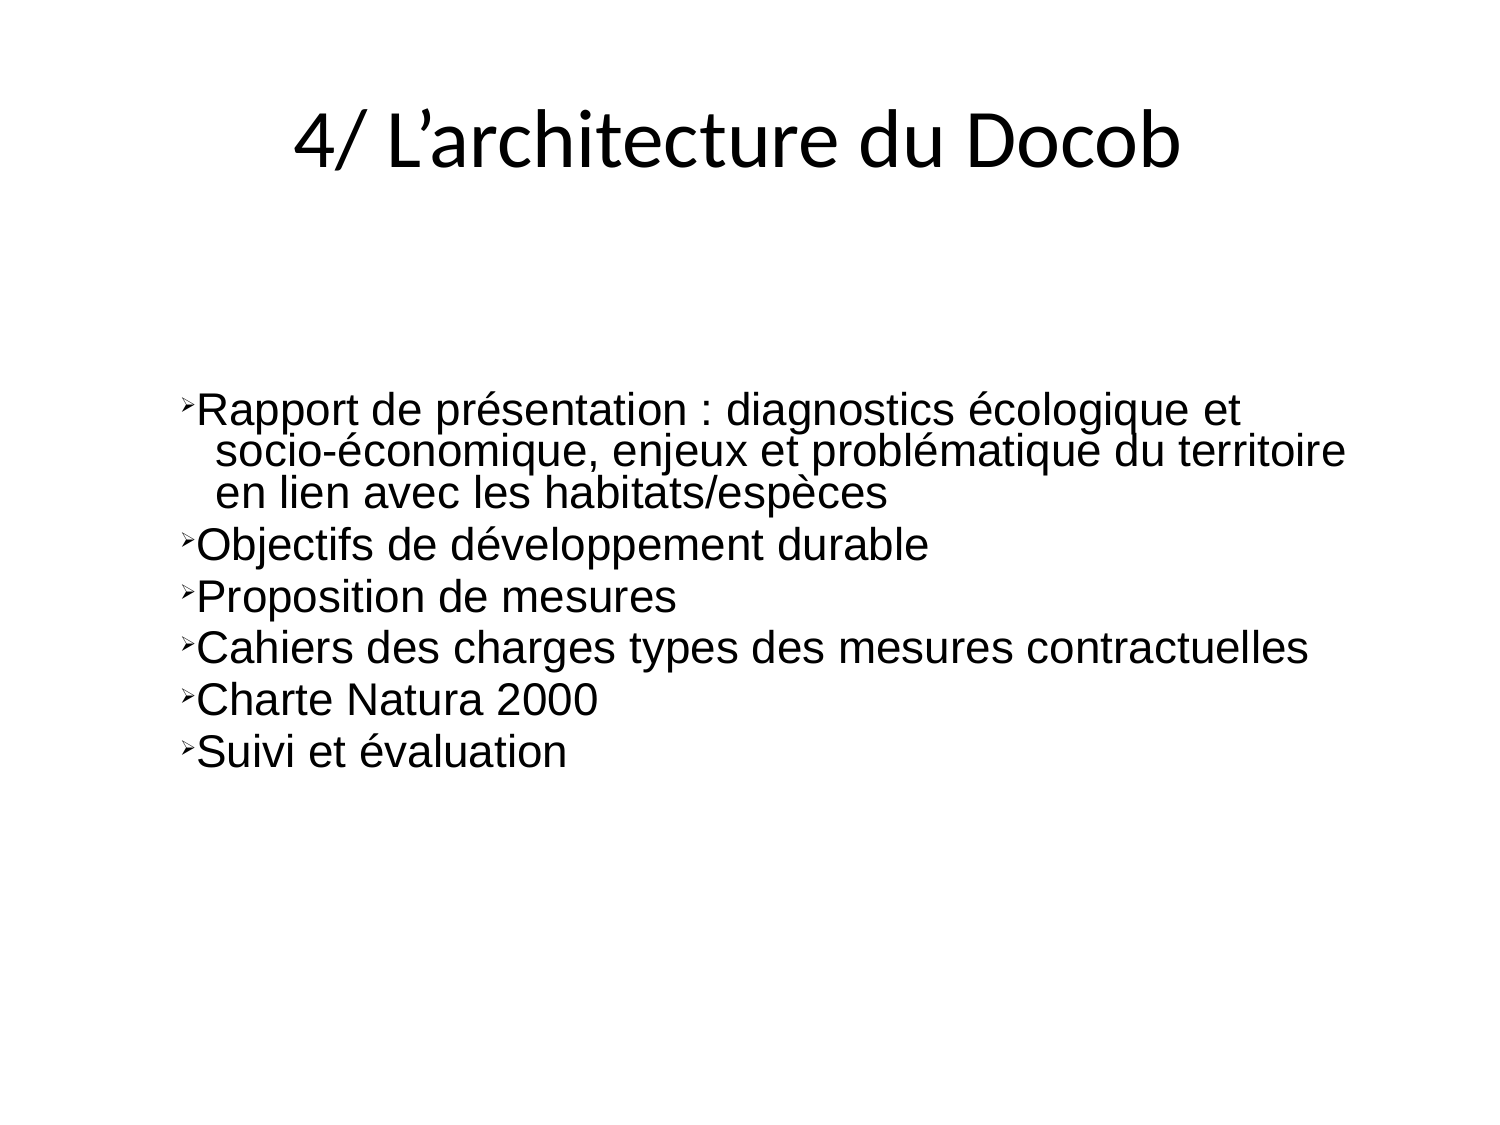

# 4/ L’architecture du Docob
Rapport de présentation : diagnostics écologique et socio-économique, enjeux et problématique du territoire en lien avec les habitats/espèces
Objectifs de développement durable
Proposition de mesures
Cahiers des charges types des mesures contractuelles
Charte Natura 2000
Suivi et évaluation